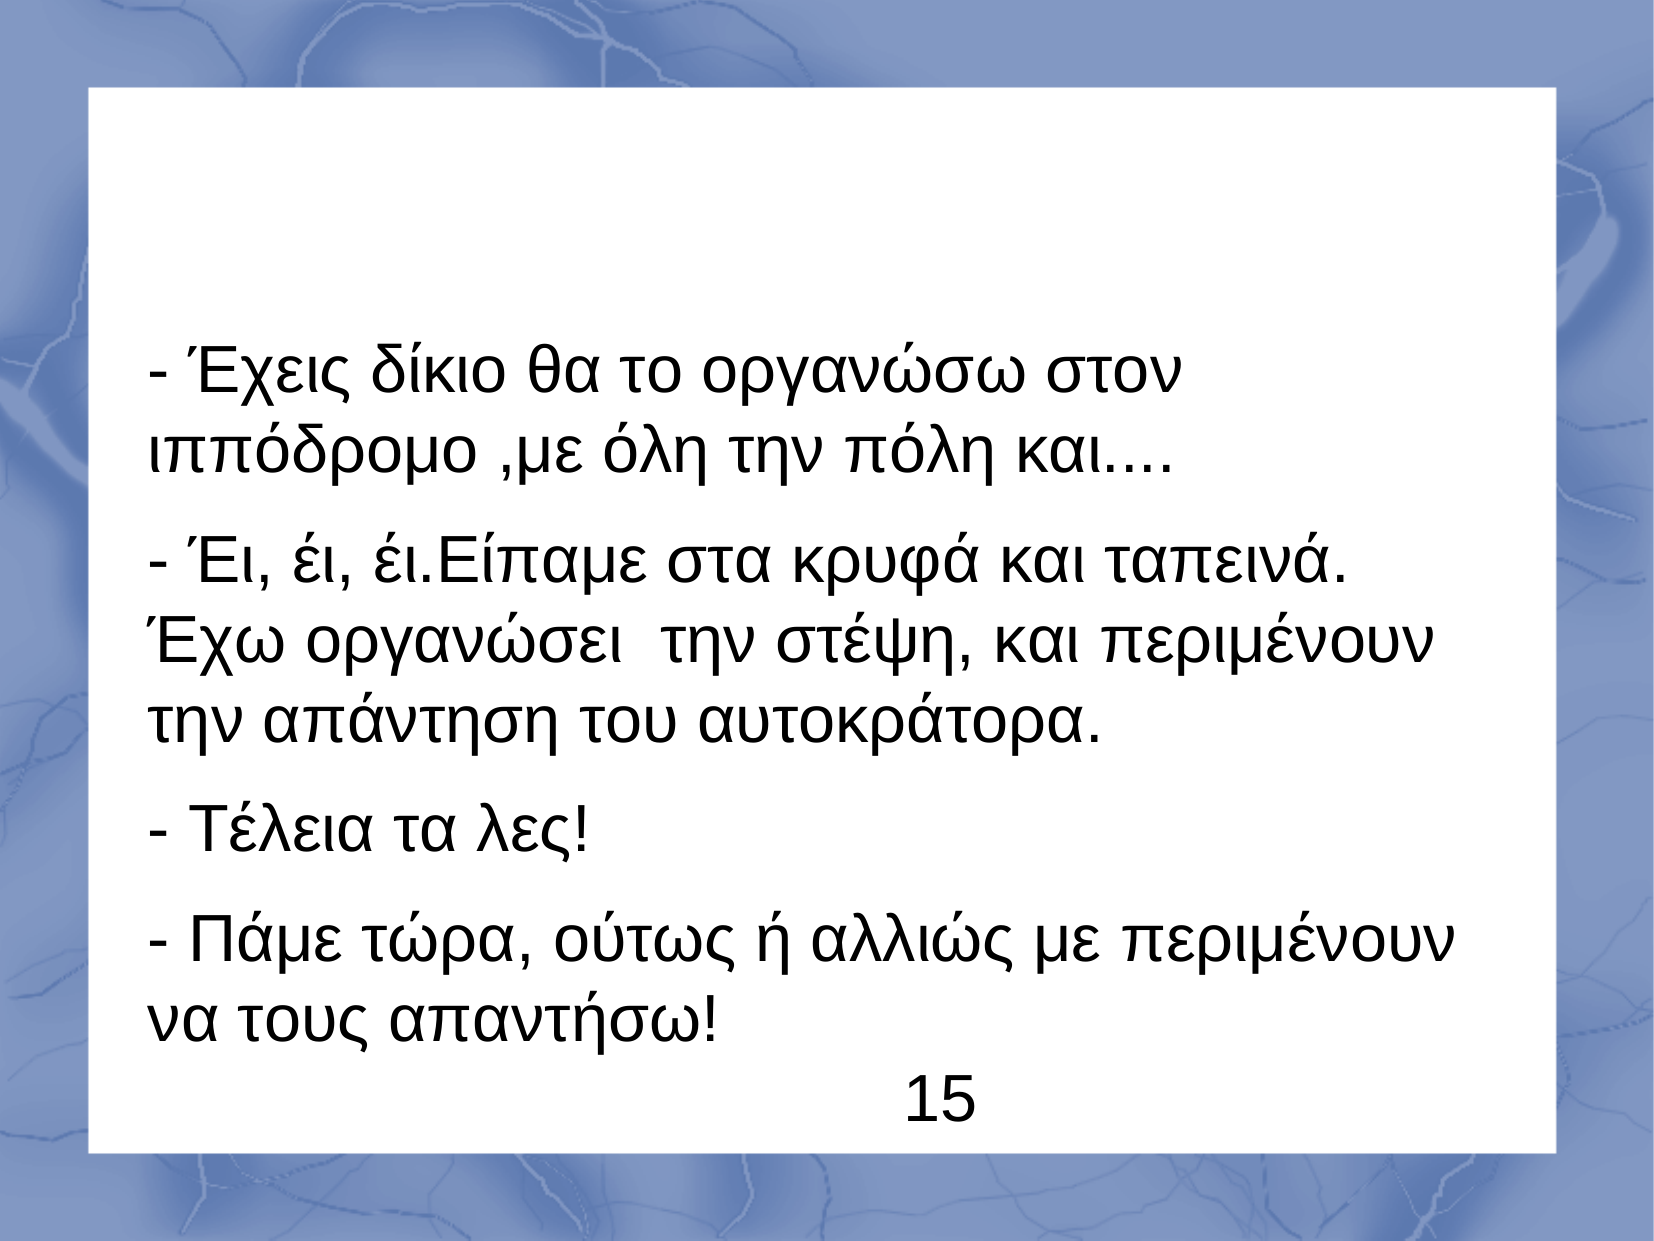

#
- Έχεις δίκιο θα το οργανώσω στον ιππόδρομο ,με όλη την πόλη και....
- Έι, έι, έι.Είπαμε στα κρυφά και ταπεινά. Έχω οργανώσει την στέψη, και περιμένουν την απάντηση του αυτοκράτορα.
- Τέλεια τα λες!
- Πάμε τώρα, ούτως ή αλλιώς με περιμένουν να τους απαντήσω! 15